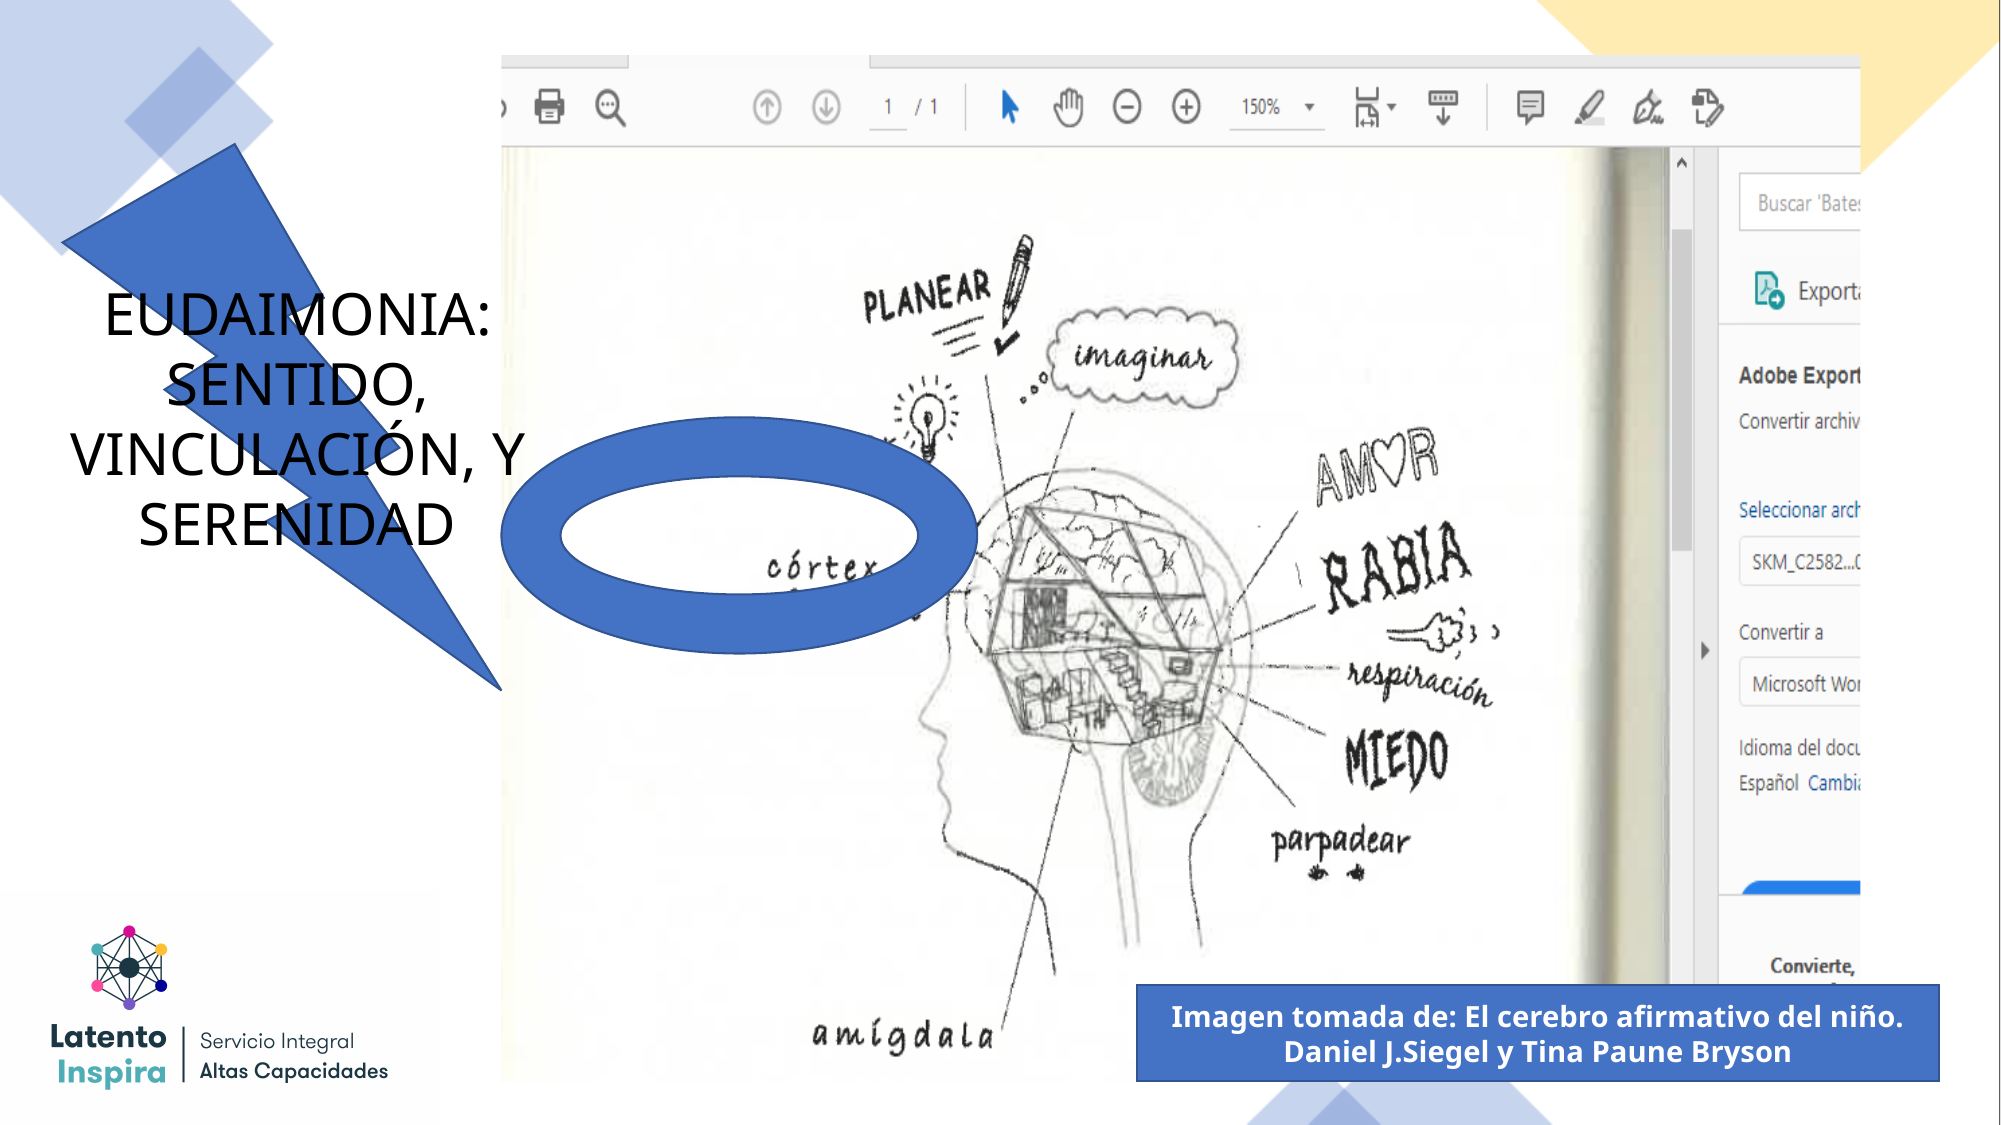

EUDAIMONIA:
SENTIDO, VINCULACIÓN, Y SERENIDAD
Imagen tomada de: El cerebro afirmativo del niño. Daniel J.Siegel y Tina Paune Bryson